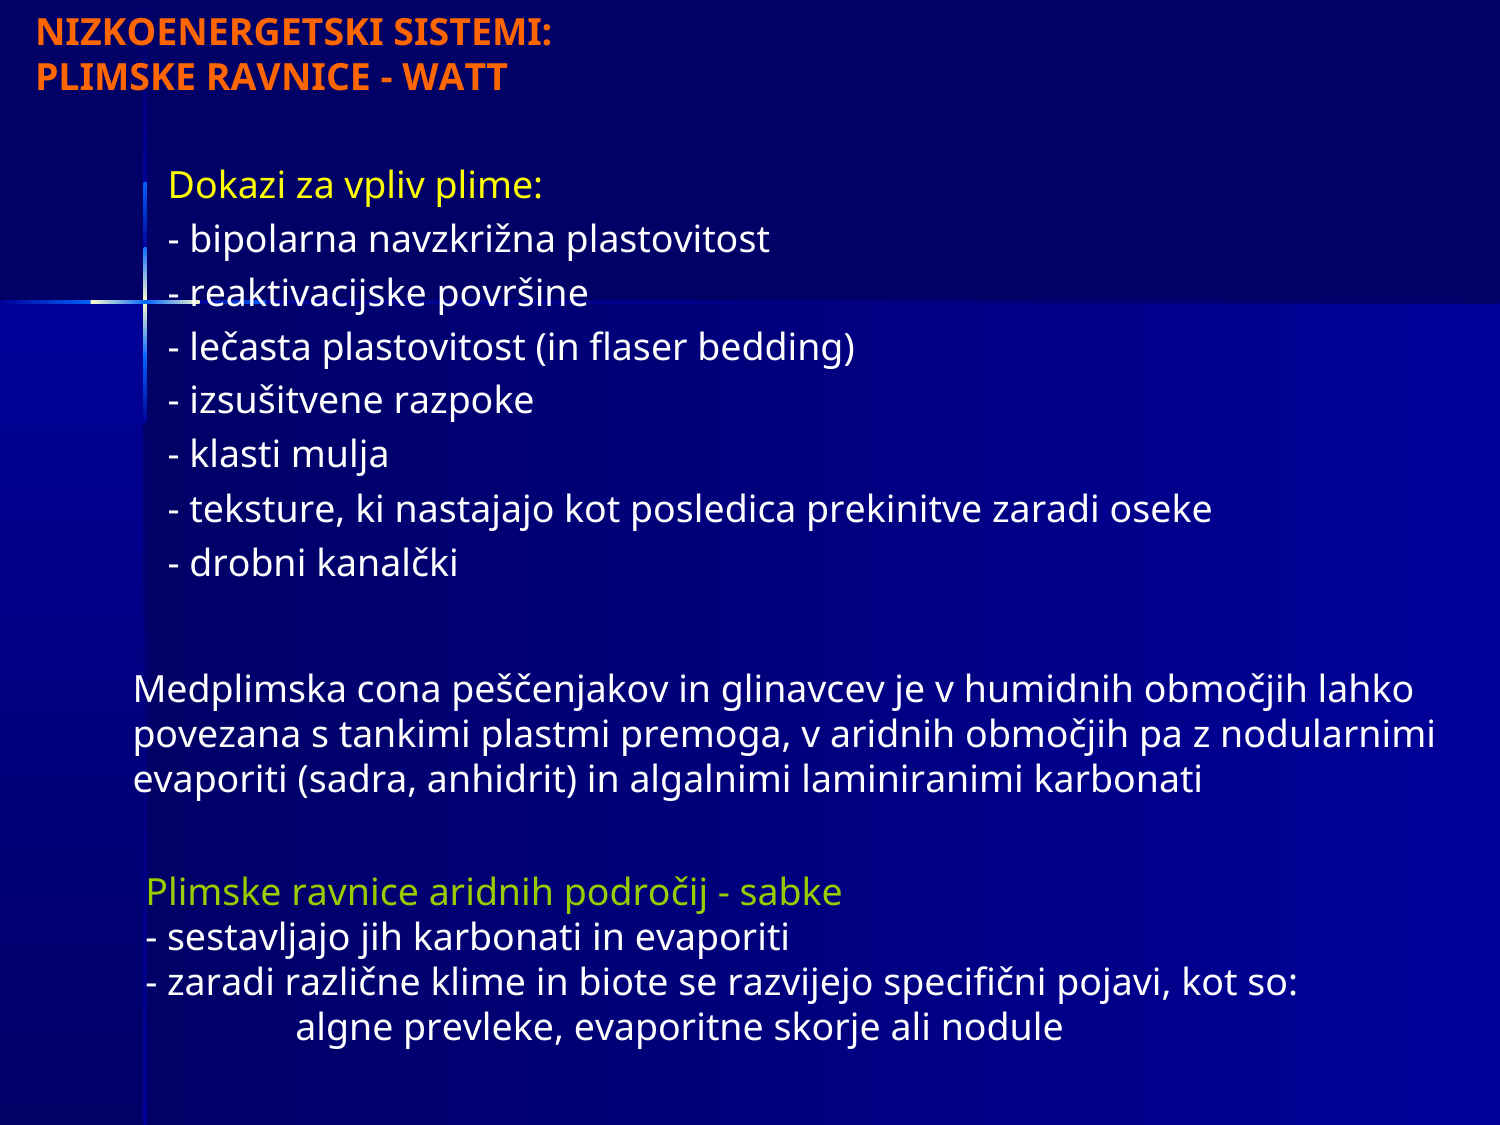

NIZKOENERGETSKI SISTEMI:
PLIMSKE RAVNICE - WATT
Dokazi za vpliv plime:
- bipolarna navzkrižna plastovitost
- reaktivacijske površine
- lečasta plastovitost (in flaser bedding)
- izsušitvene razpoke
- klasti mulja
- teksture, ki nastajajo kot posledica prekinitve zaradi oseke
- drobni kanalčki
Medplimska cona peščenjakov in glinavcev je v humidnih območjih lahko
povezana s tankimi plastmi premoga, v aridnih območjih pa z nodularnimi
evaporiti (sadra, anhidrit) in algalnimi laminiranimi karbonati
Plimske ravnice aridnih področij - sabke
- sestavljajo jih karbonati in evaporiti
- zaradi različne klime in biote se razvijejo specifični pojavi, kot so:
	algne prevleke, evaporitne skorje ali nodule